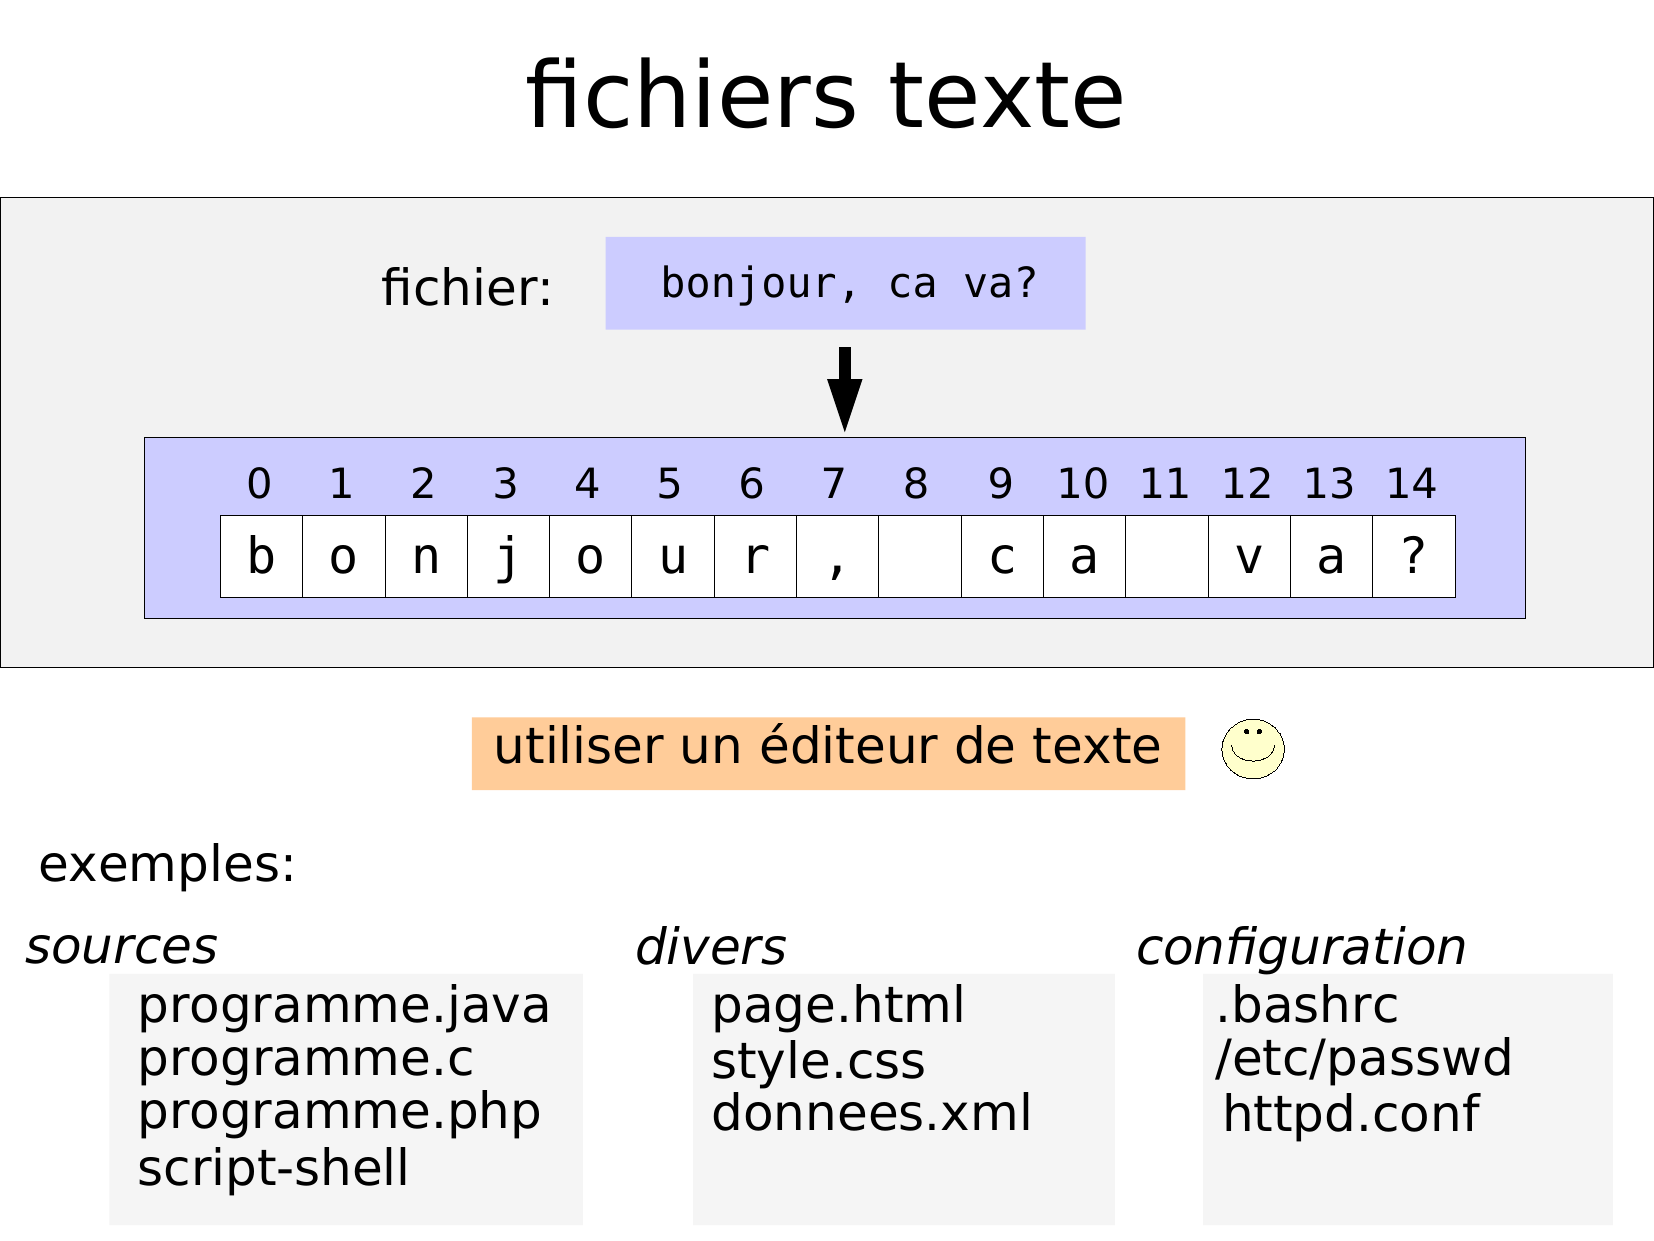

# fichiers texte
bonjour, ca va?
fichier:
0
1
2
3
4
5
6
7
8
 9
10
11
12
13
14
b
n
o
r
,
c
a
?
o
j
u
a
v
 utiliser un éditeur de texte
exemples:
sources
divers
configuration
programme.java
page.html
.bashrc
/etc/passwd
programme.c
style.css
programme.php
donnees.xml
httpd.conf
script-shell